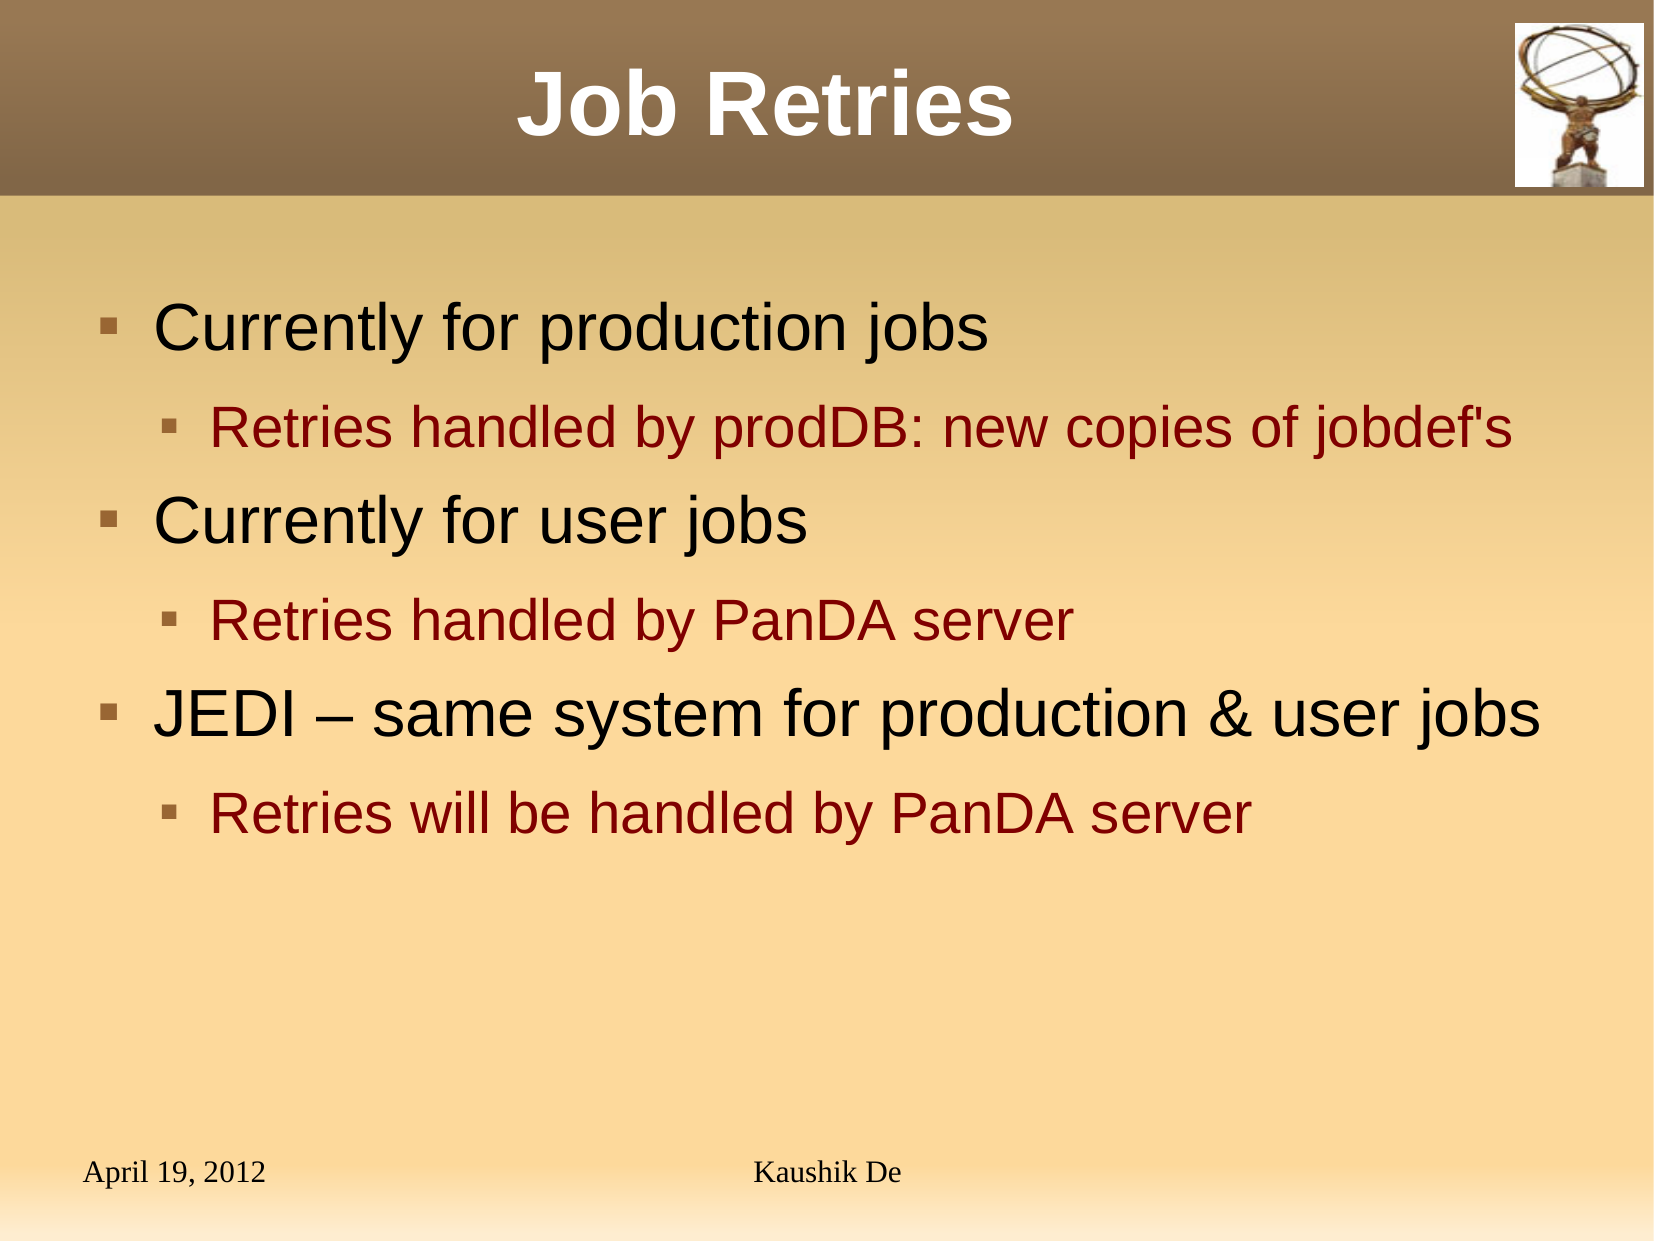

# Job Retries
Currently for production jobs
Retries handled by prodDB: new copies of jobdef's
Currently for user jobs
Retries handled by PanDA server
JEDI – same system for production & user jobs
Retries will be handled by PanDA server
April 19, 2012
Kaushik De